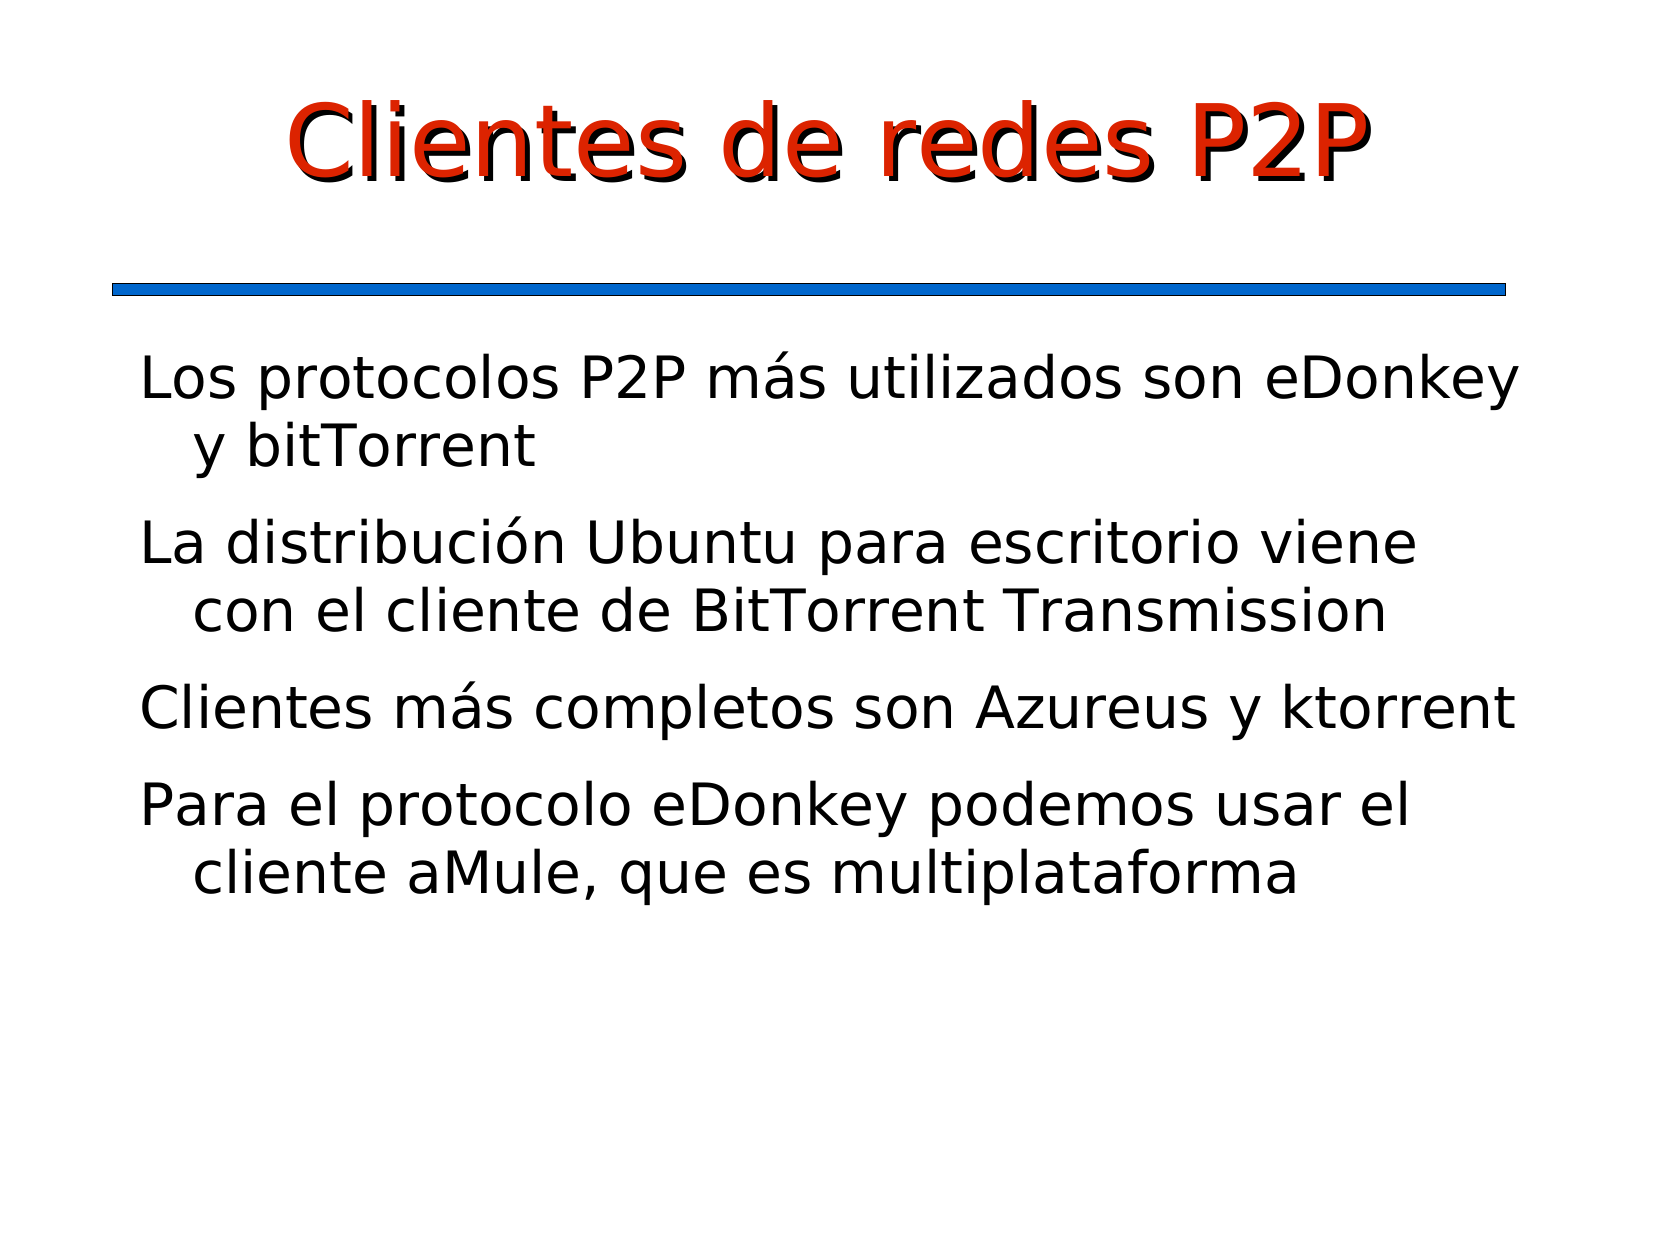

# Clientes de redes P2P
Los protocolos P2P más utilizados son eDonkey y bitTorrent
La distribución Ubuntu para escritorio viene con el cliente de BitTorrent Transmission
Clientes más completos son Azureus y ktorrent
Para el protocolo eDonkey podemos usar el cliente aMule, que es multiplataforma